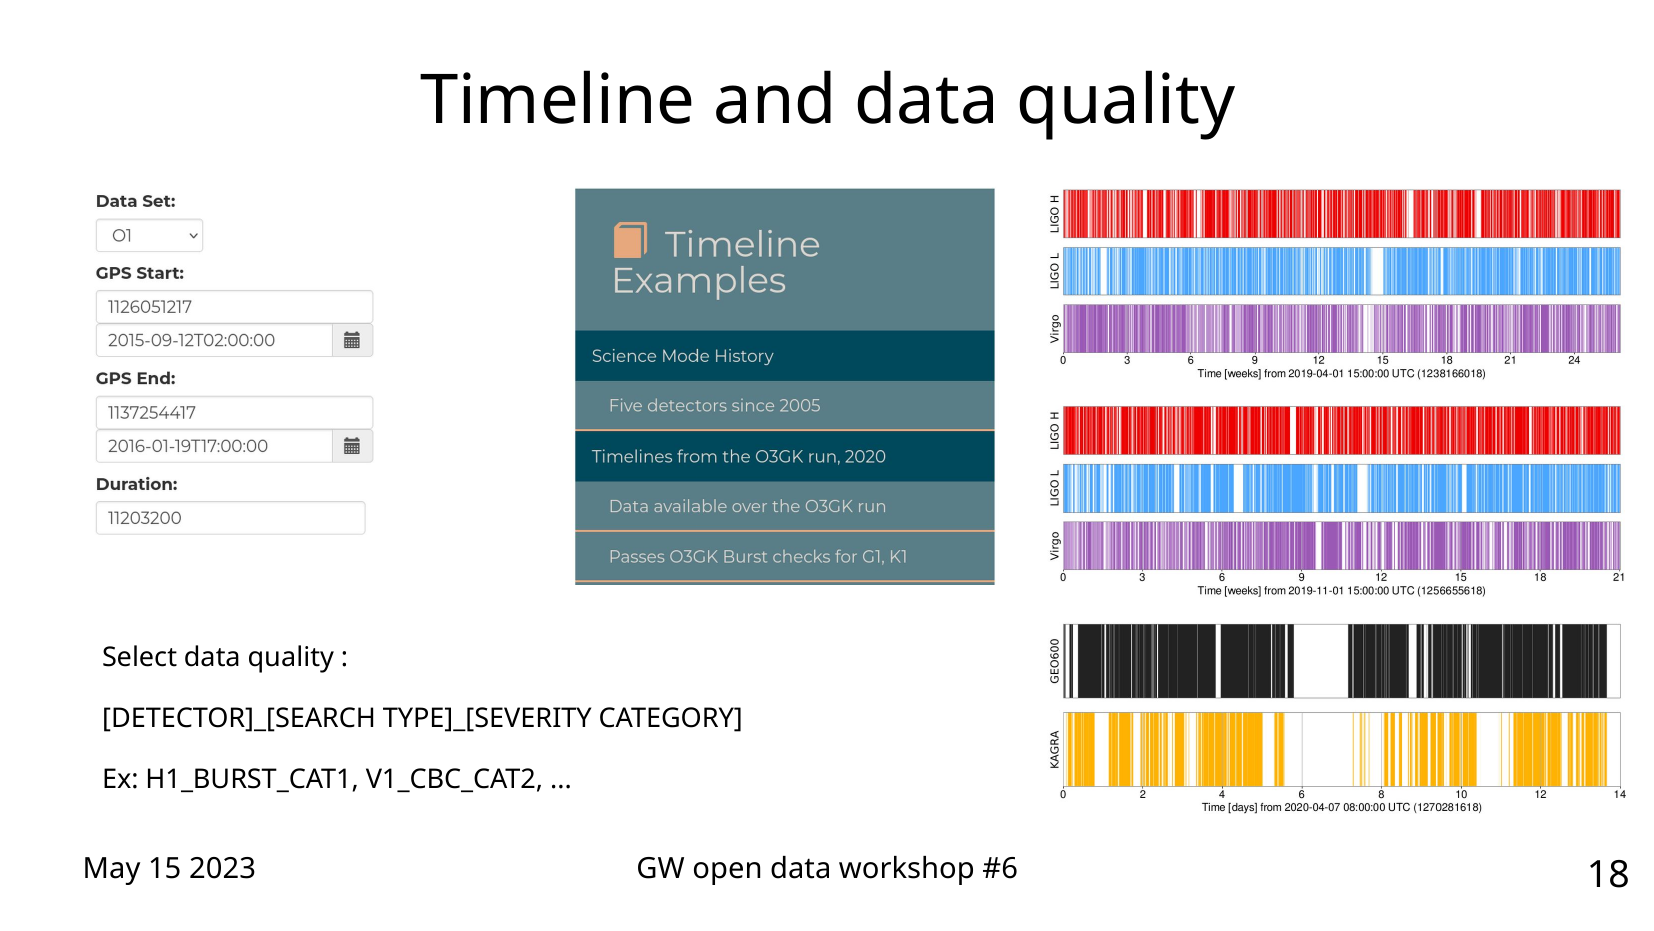

# Timeline and data quality
Select data quality :
[DETECTOR]_[SEARCH TYPE]_[SEVERITY CATEGORY]
Ex: H1_BURST_CAT1, V1_CBC_CAT2, ...
May 15 2023
GW open data workshop #6
18